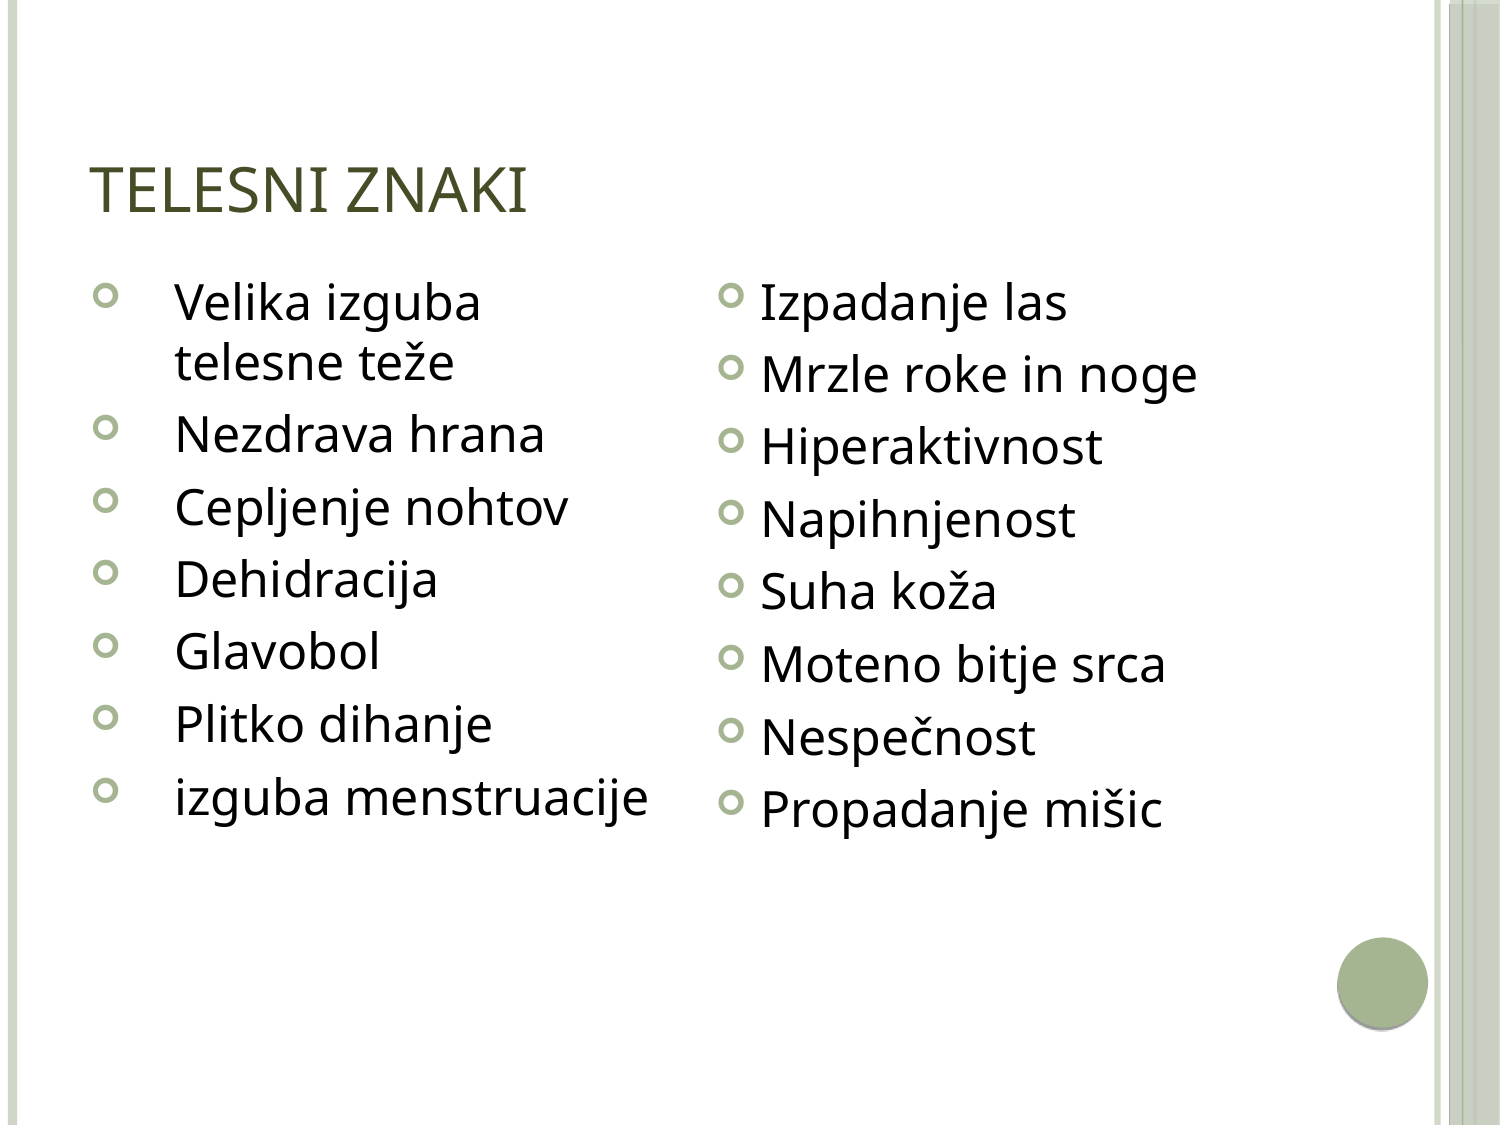

# TELESNI ZNAKI
Velika izguba telesne teže
Nezdrava hrana
Cepljenje nohtov
Dehidracija
Glavobol
Plitko dihanje
izguba menstruacije
Izpadanje las
Mrzle roke in noge
Hiperaktivnost
Napihnjenost
Suha koža
Moteno bitje srca
Nespečnost
Propadanje mišic